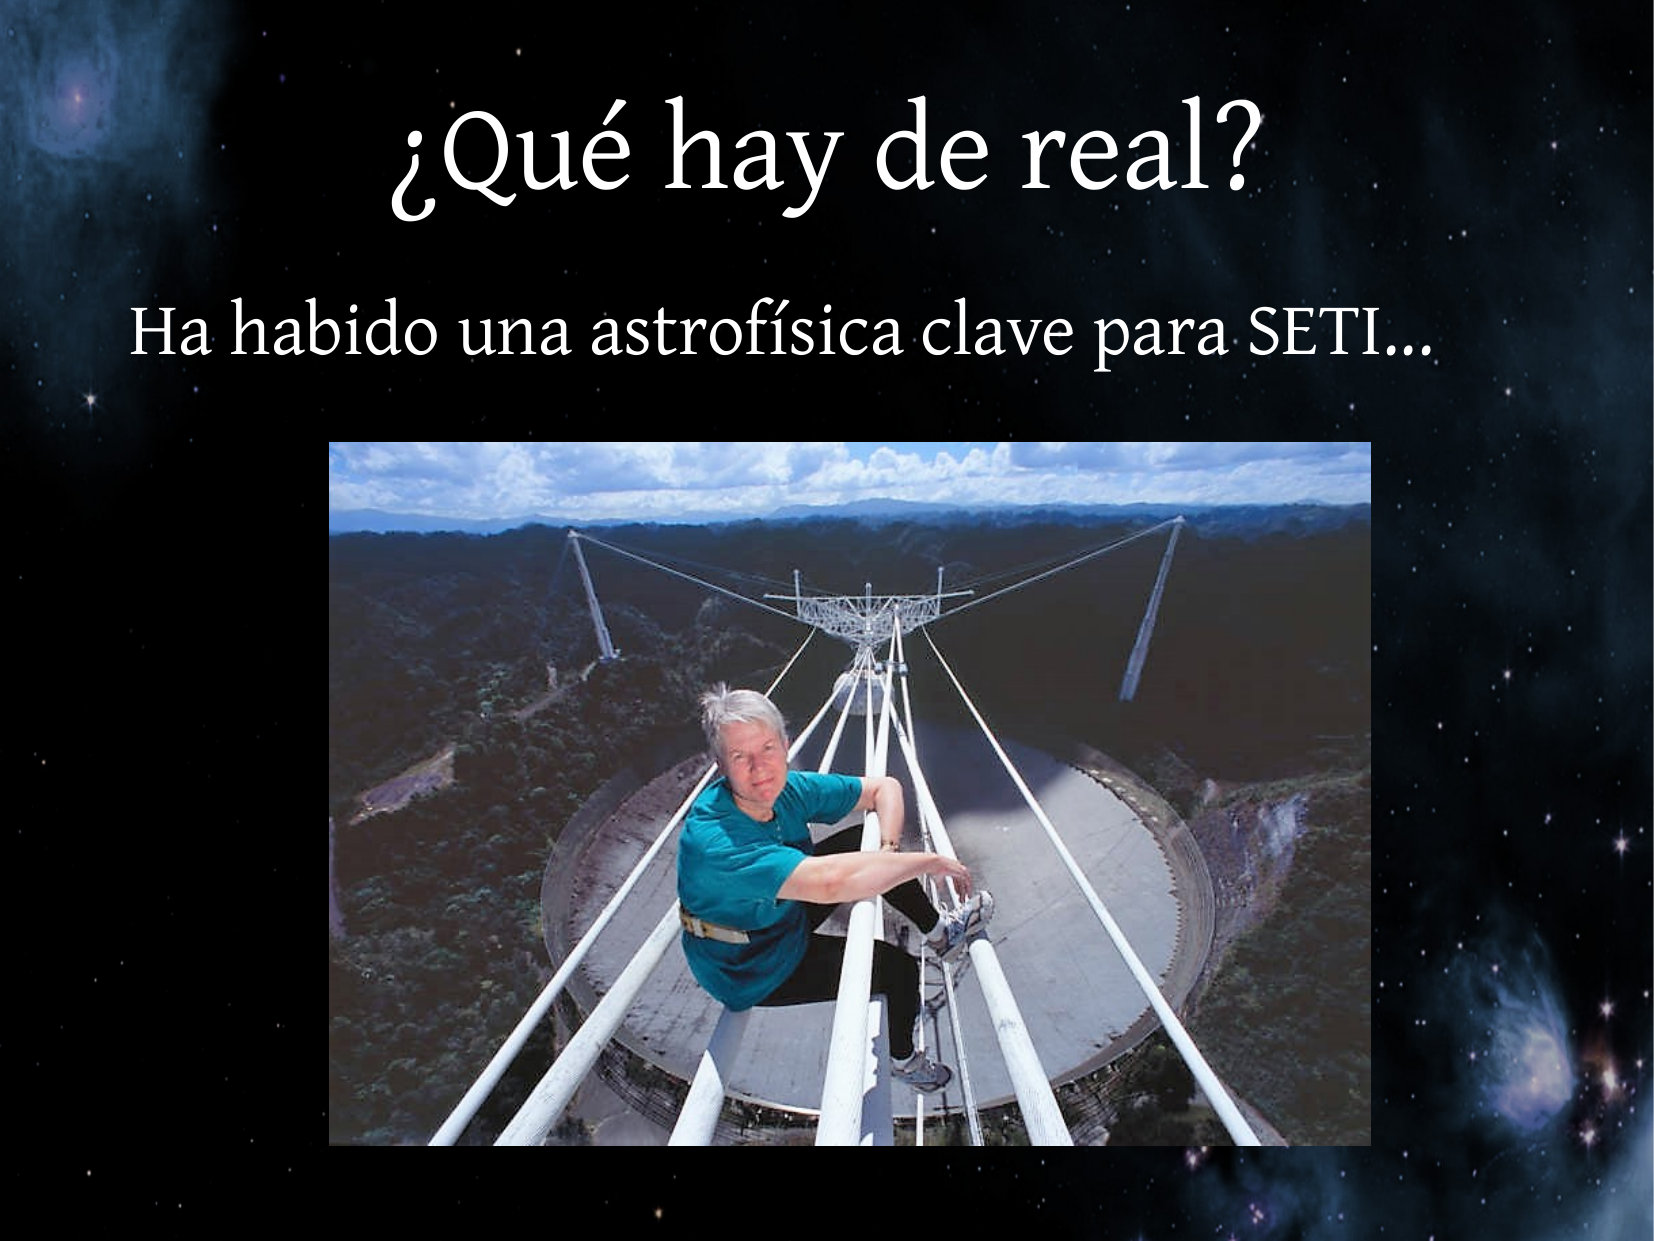

# ¿Qué hay de real?
Ha habido una astrofísica clave para SETI...